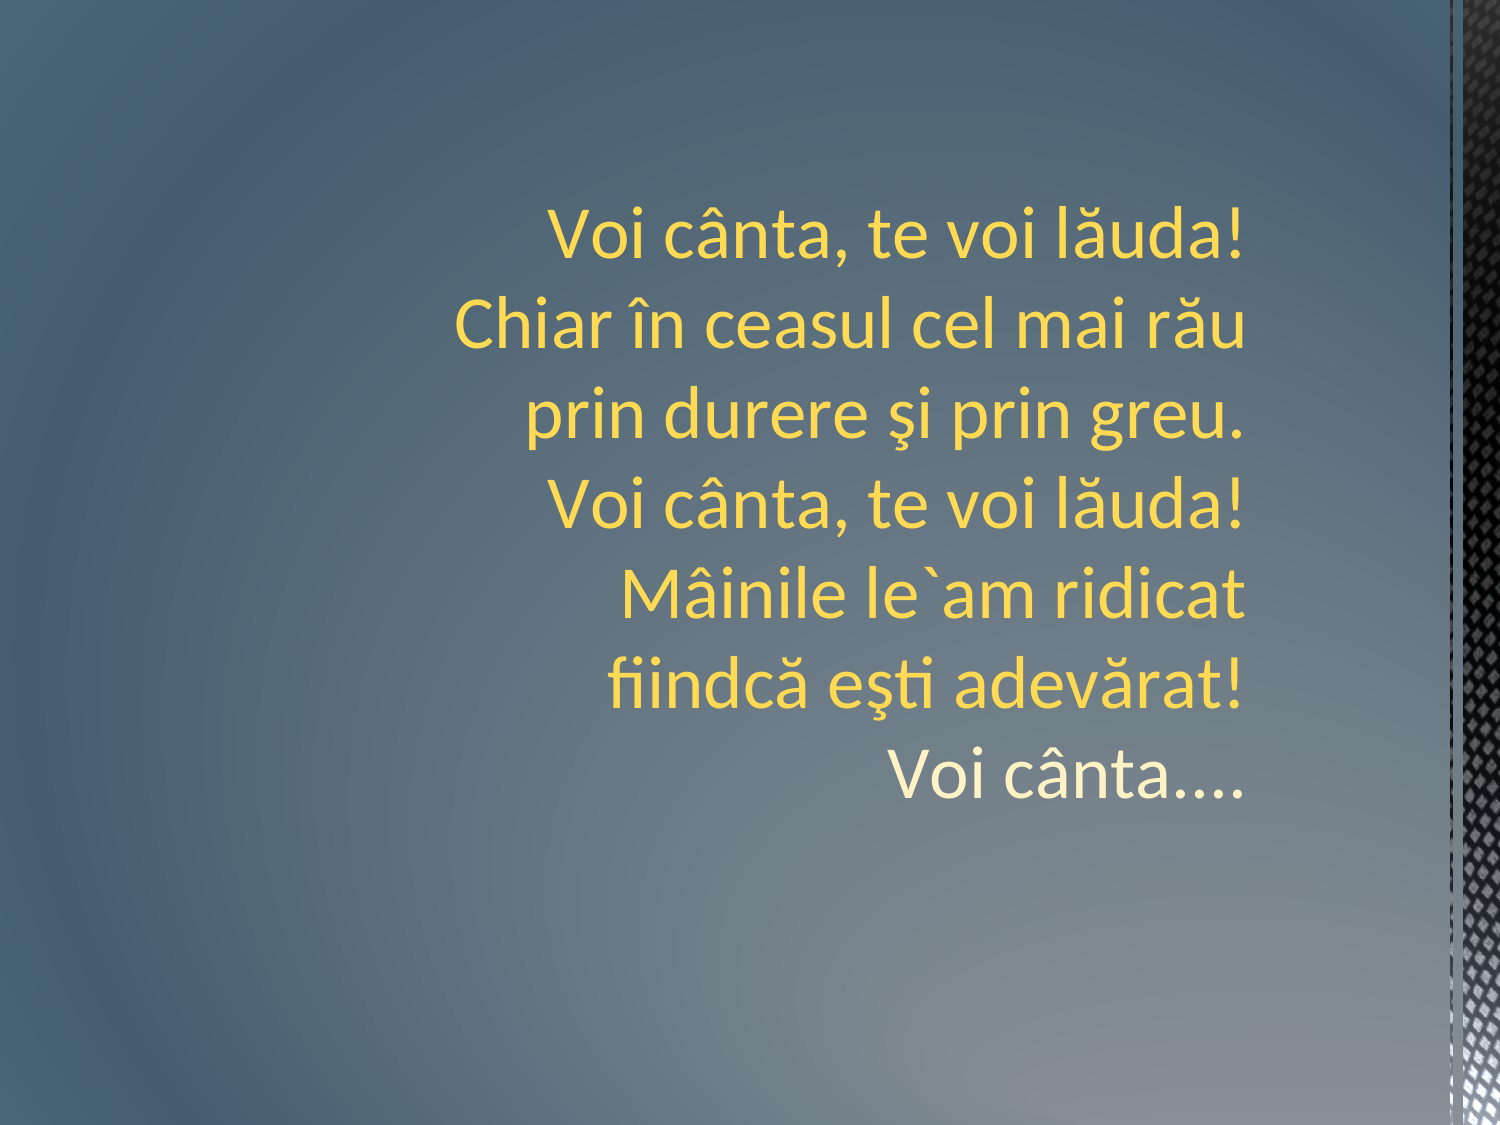

# Voi cânta, te voi lăuda! Chiar în ceasul cel mai rău prin durere şi prin greu. Voi cânta, te voi lăuda! Mâinile le`am ridicat fiindcă eşti adevărat! Voi cânta....